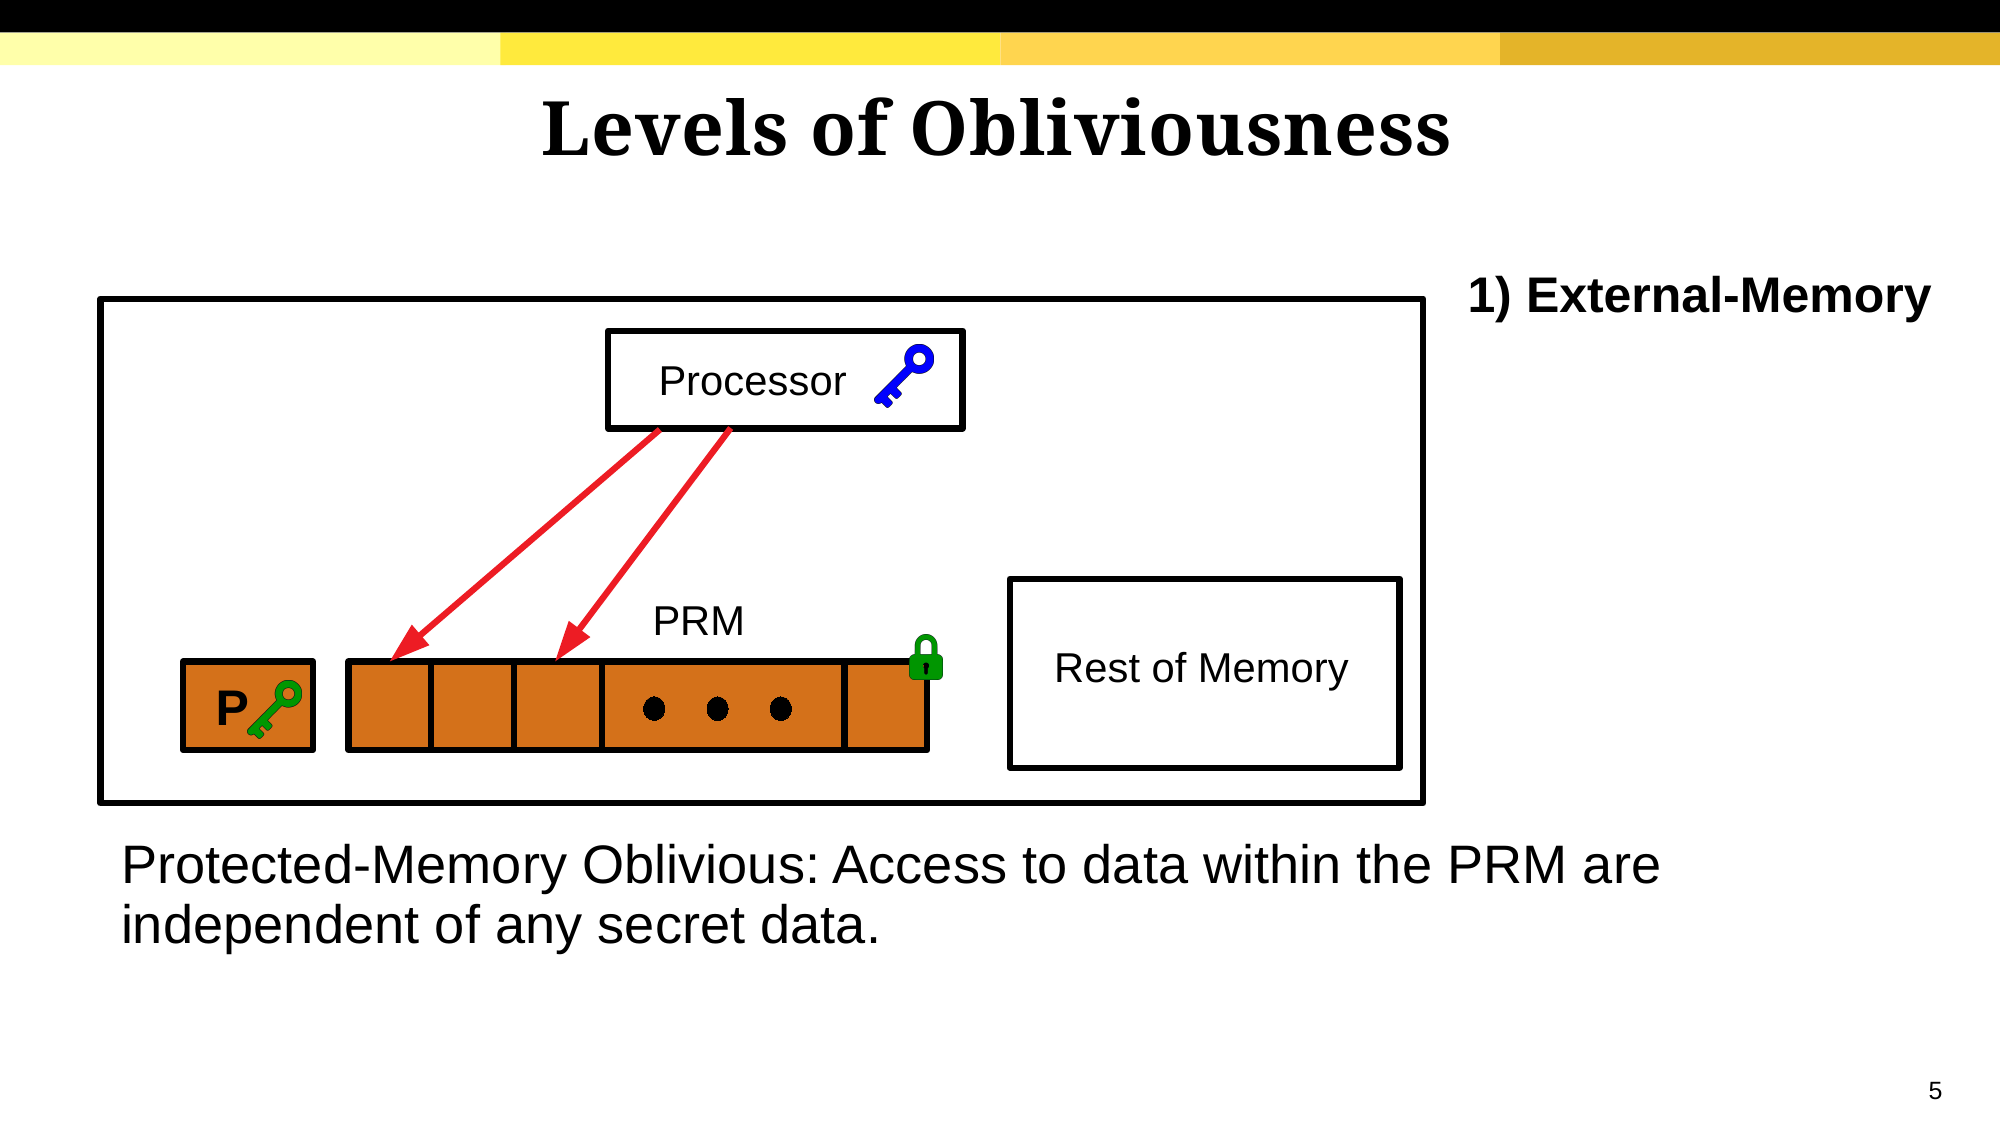

# Levels of Obliviousness
 External-Memory
Processor
PRM
Rest of Memory
P
Protected-Memory Oblivious: Access to data within the PRM are
independent of any secret data.
5